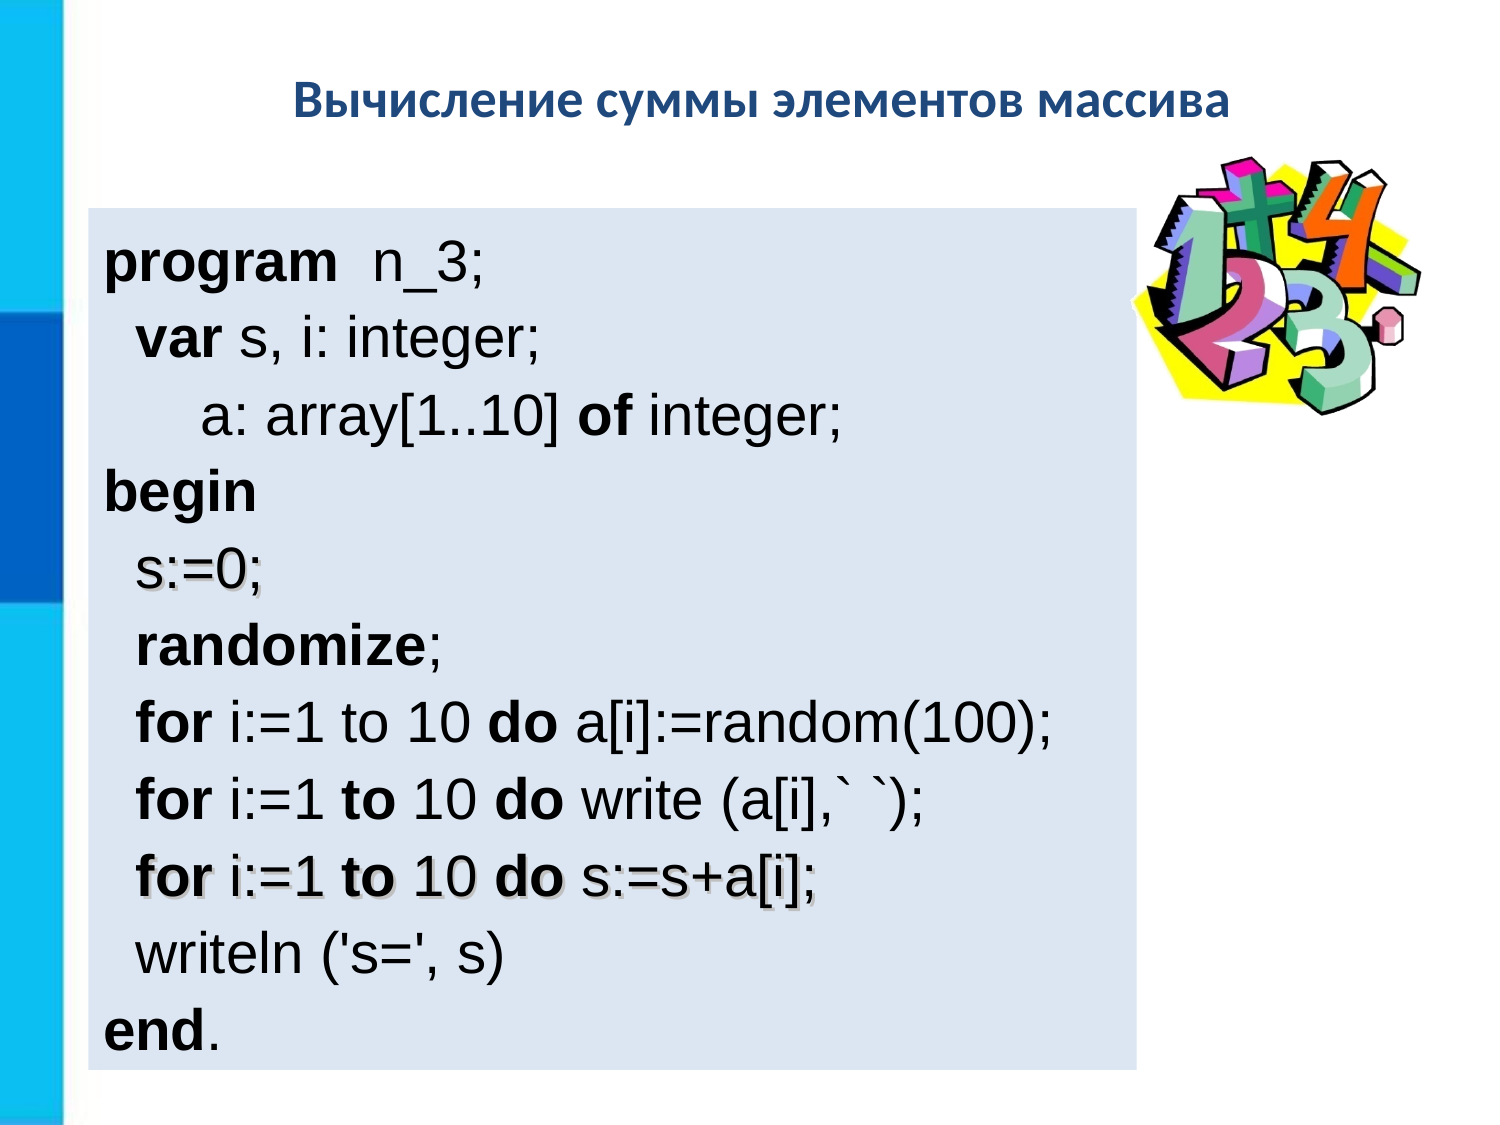

Вычисление суммы элементов массива
program  n_3;
 var s, i: integer;
 a: array[1..10] of integer;
begin
 s:=0;
 randomize;
 for i:=1 to 10 do a[i]:=random(100);
 for i:=1 to 10 do write (a[i],` `);
 for i:=1 to 10 do s:=s+a[i];
 writeln ('s=', s)
end.